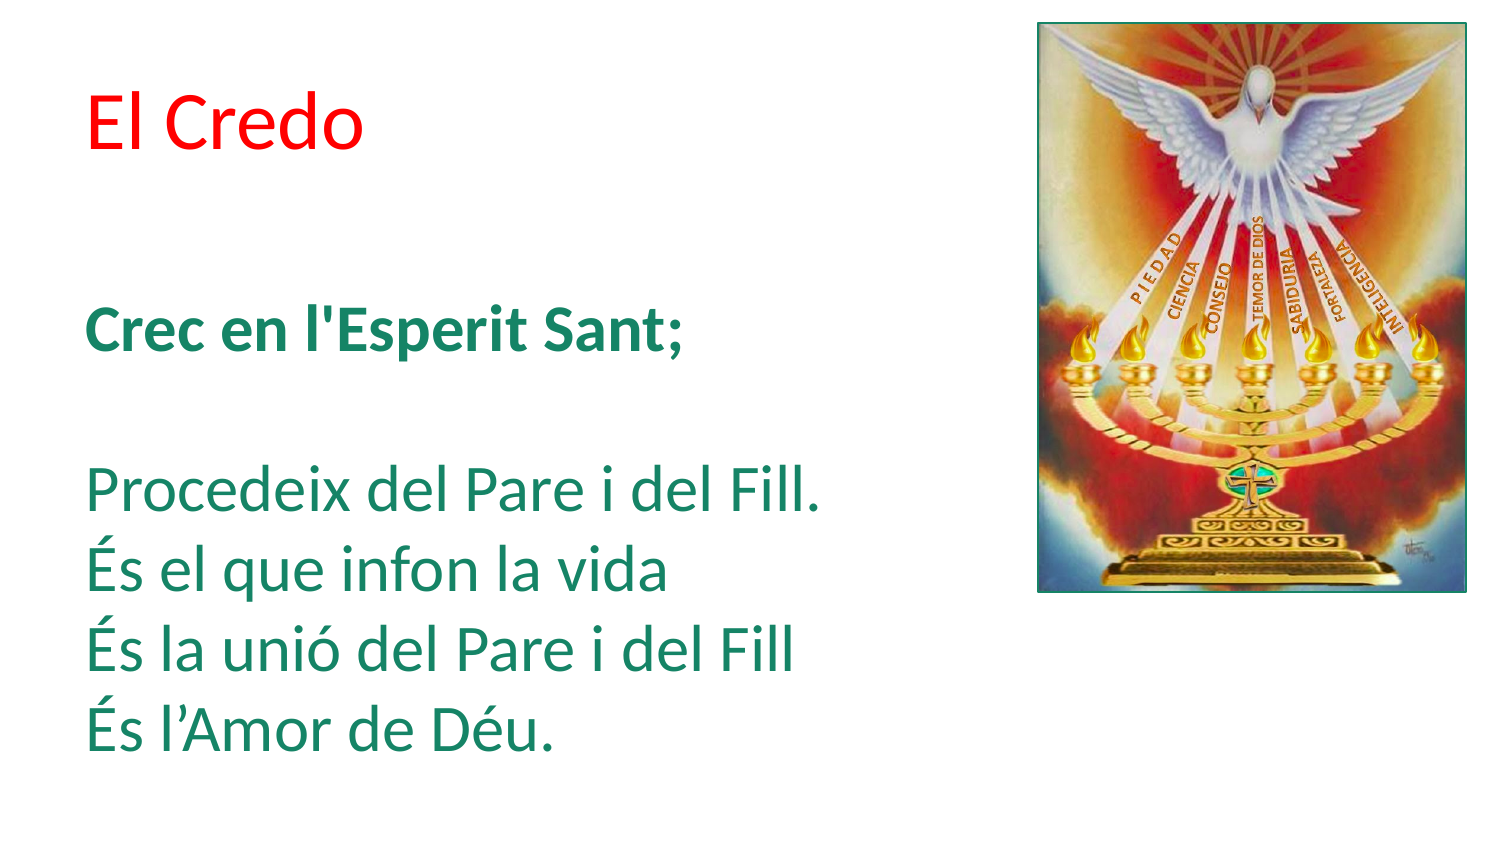

El Credo
Crec en l'Esperit Sant;
Procedeix del Pare i del Fill.
És el que infon la vida
És la unió del Pare i del Fill
És l’Amor de Déu.